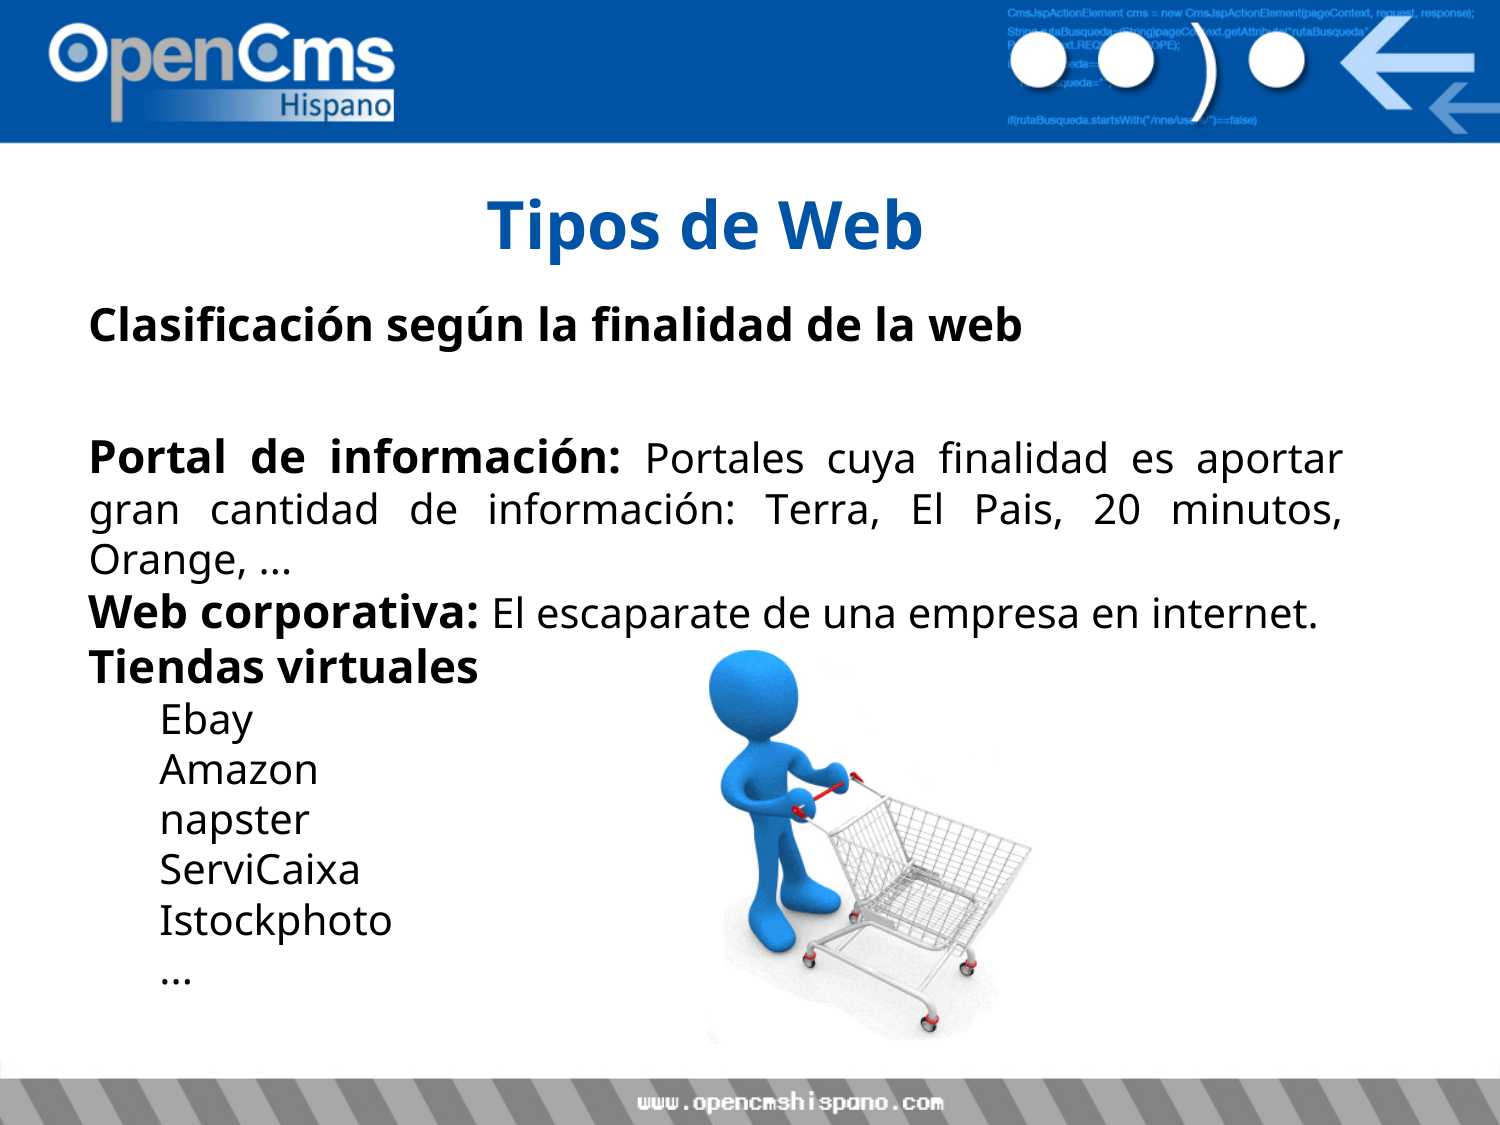

Tipos de Web
Clasificación según la finalidad de la web
Portal de información: Portales cuya finalidad es aportar gran cantidad de información: Terra, El Pais, 20 minutos, Orange, ...
Web corporativa: El escaparate de una empresa en internet.
Tiendas virtuales
Ebay
Amazon
napster
ServiCaixa
Istockphoto
...